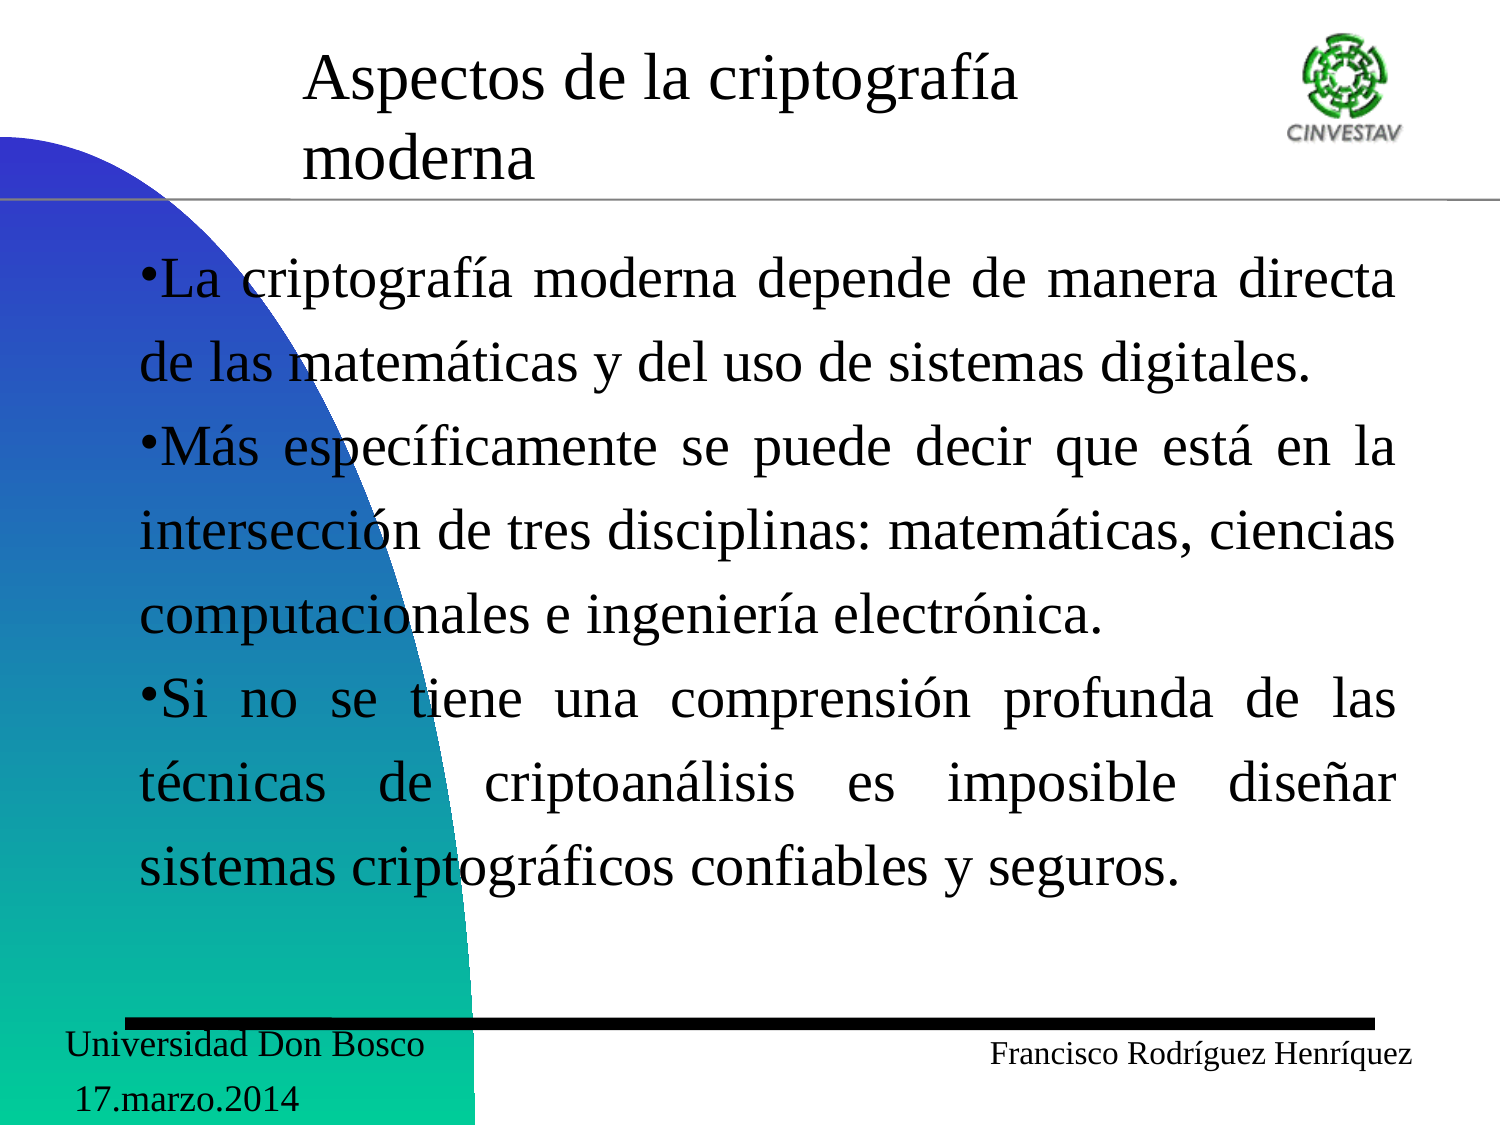

Aspectos de la criptografía moderna
La criptografía moderna depende de manera directa de las matemáticas y del uso de sistemas digitales.
Más específicamente se puede decir que está en la intersección de tres disciplinas: matemáticas, ciencias computacionales e ingeniería electrónica.
Si no se tiene una comprensión profunda de las técnicas de criptoanálisis es imposible diseñar sistemas criptográficos confiables y seguros.